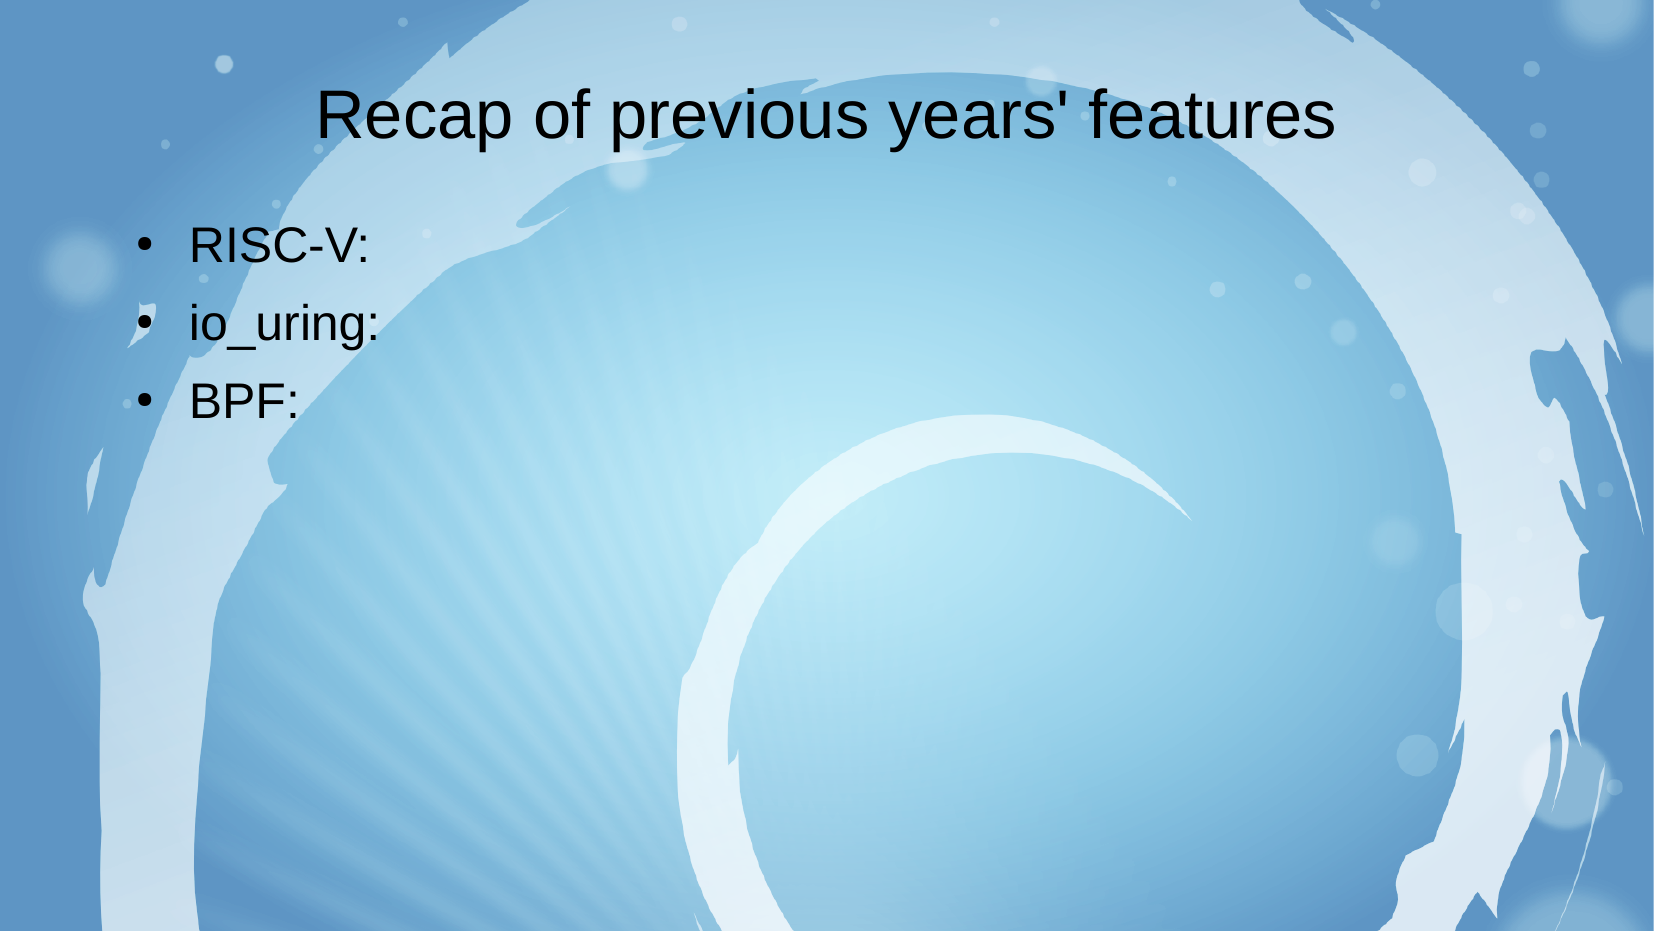

# Recap of previous years' features
RISC-V:
io_uring:
BPF: